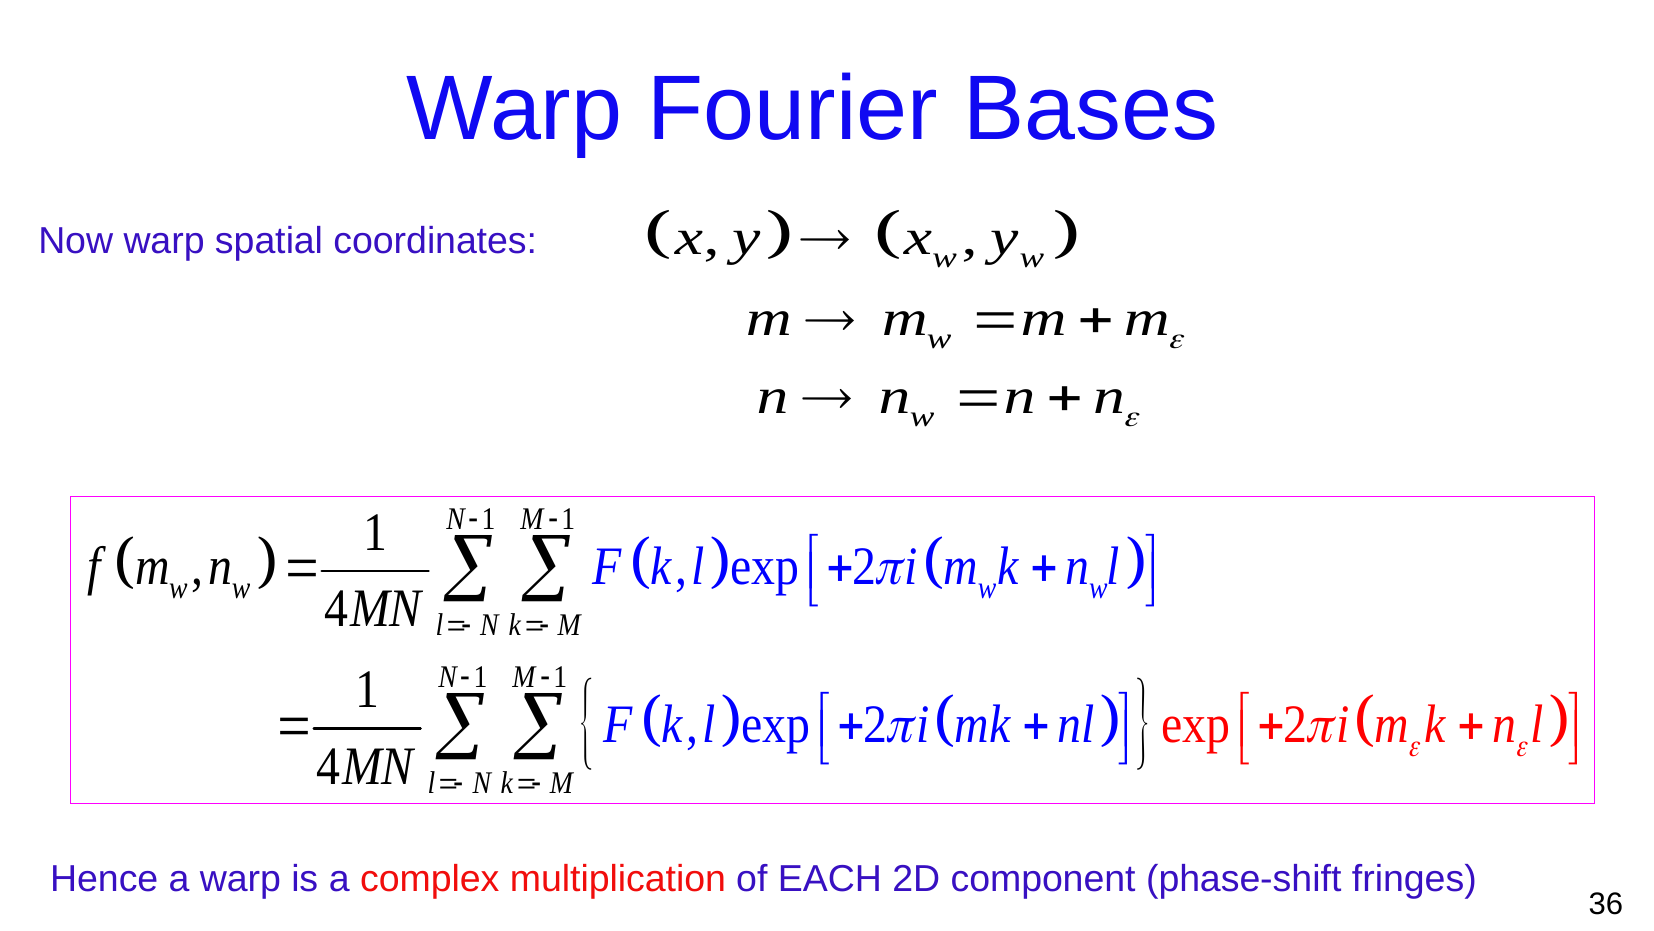

# Warp Fourier Bases
Now warp spatial coordinates:
Hence a warp is a complex multiplication of EACH 2D component (phase-shift fringes)